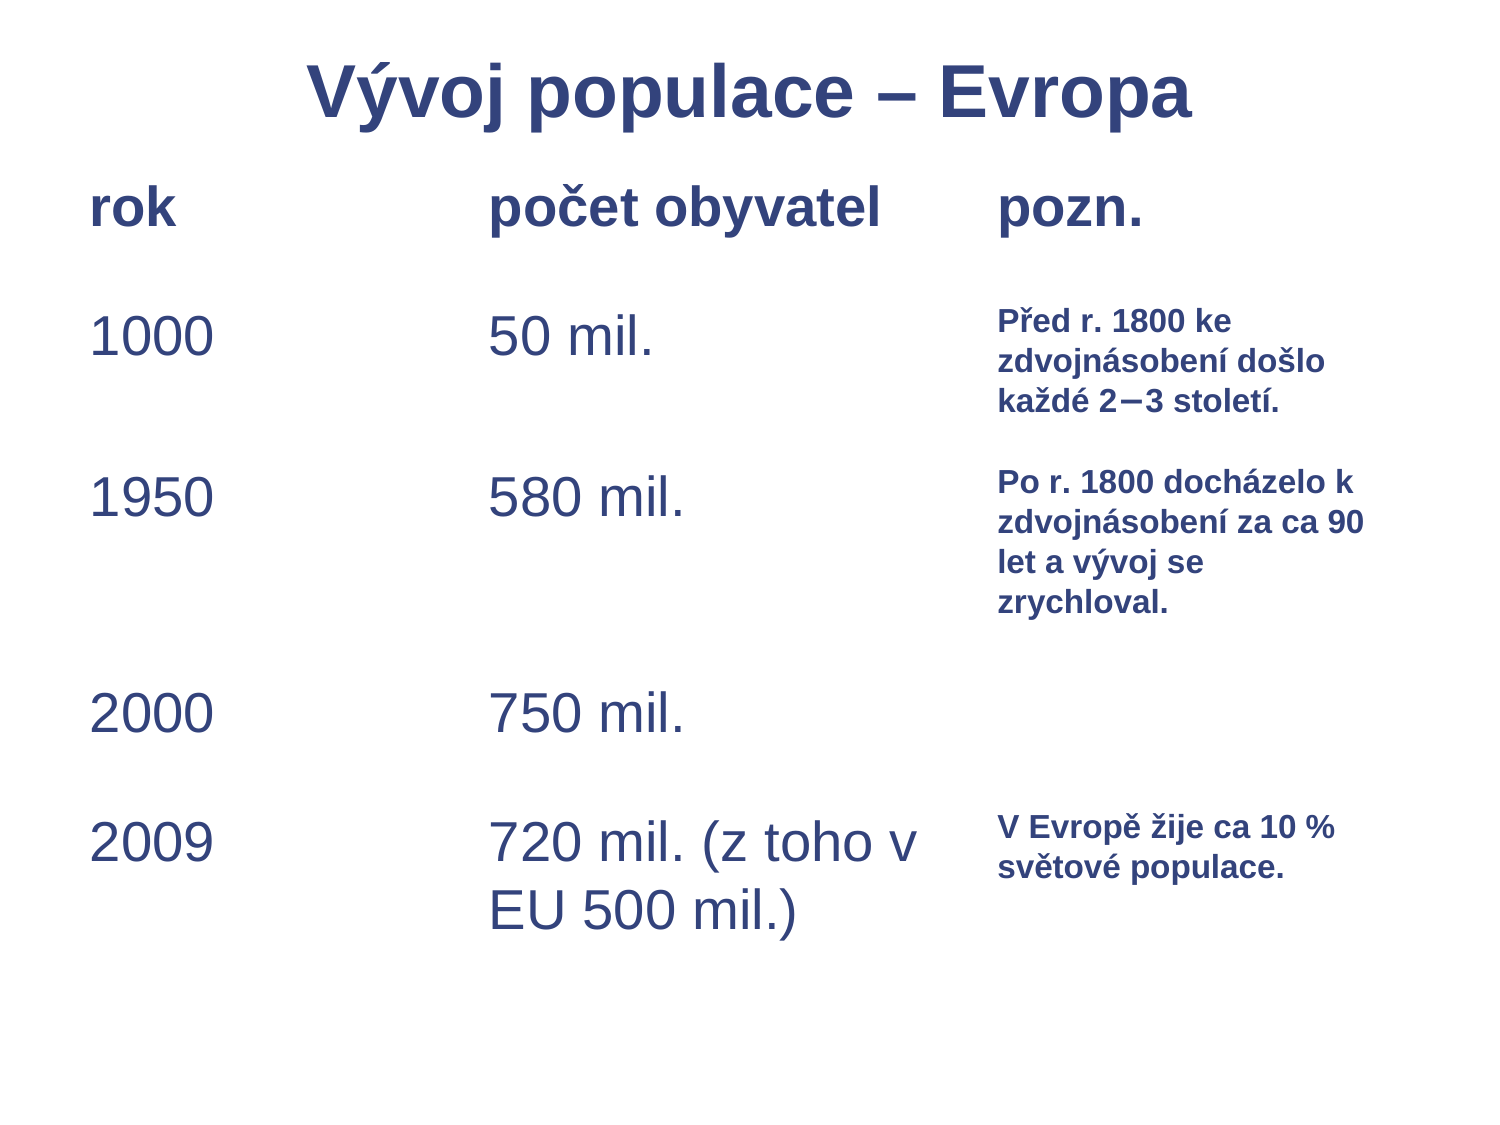

# Vývoj populace – Evropa
| rok | počet obyvatel | pozn. |
| --- | --- | --- |
| 1000 | 50 mil. | Před r. 1800 ke zdvojnásobení došlo každé 2−3 století. |
| 1950 | 580 mil. | Po r. 1800 docházelo k zdvojnásobení za ca 90 let a vývoj se zrychloval. |
| 2000 | 750 mil. | |
| 2009 | 720 mil. (z toho v EU 500 mil.) | V Evropě žije ca 10 % světové populace. |